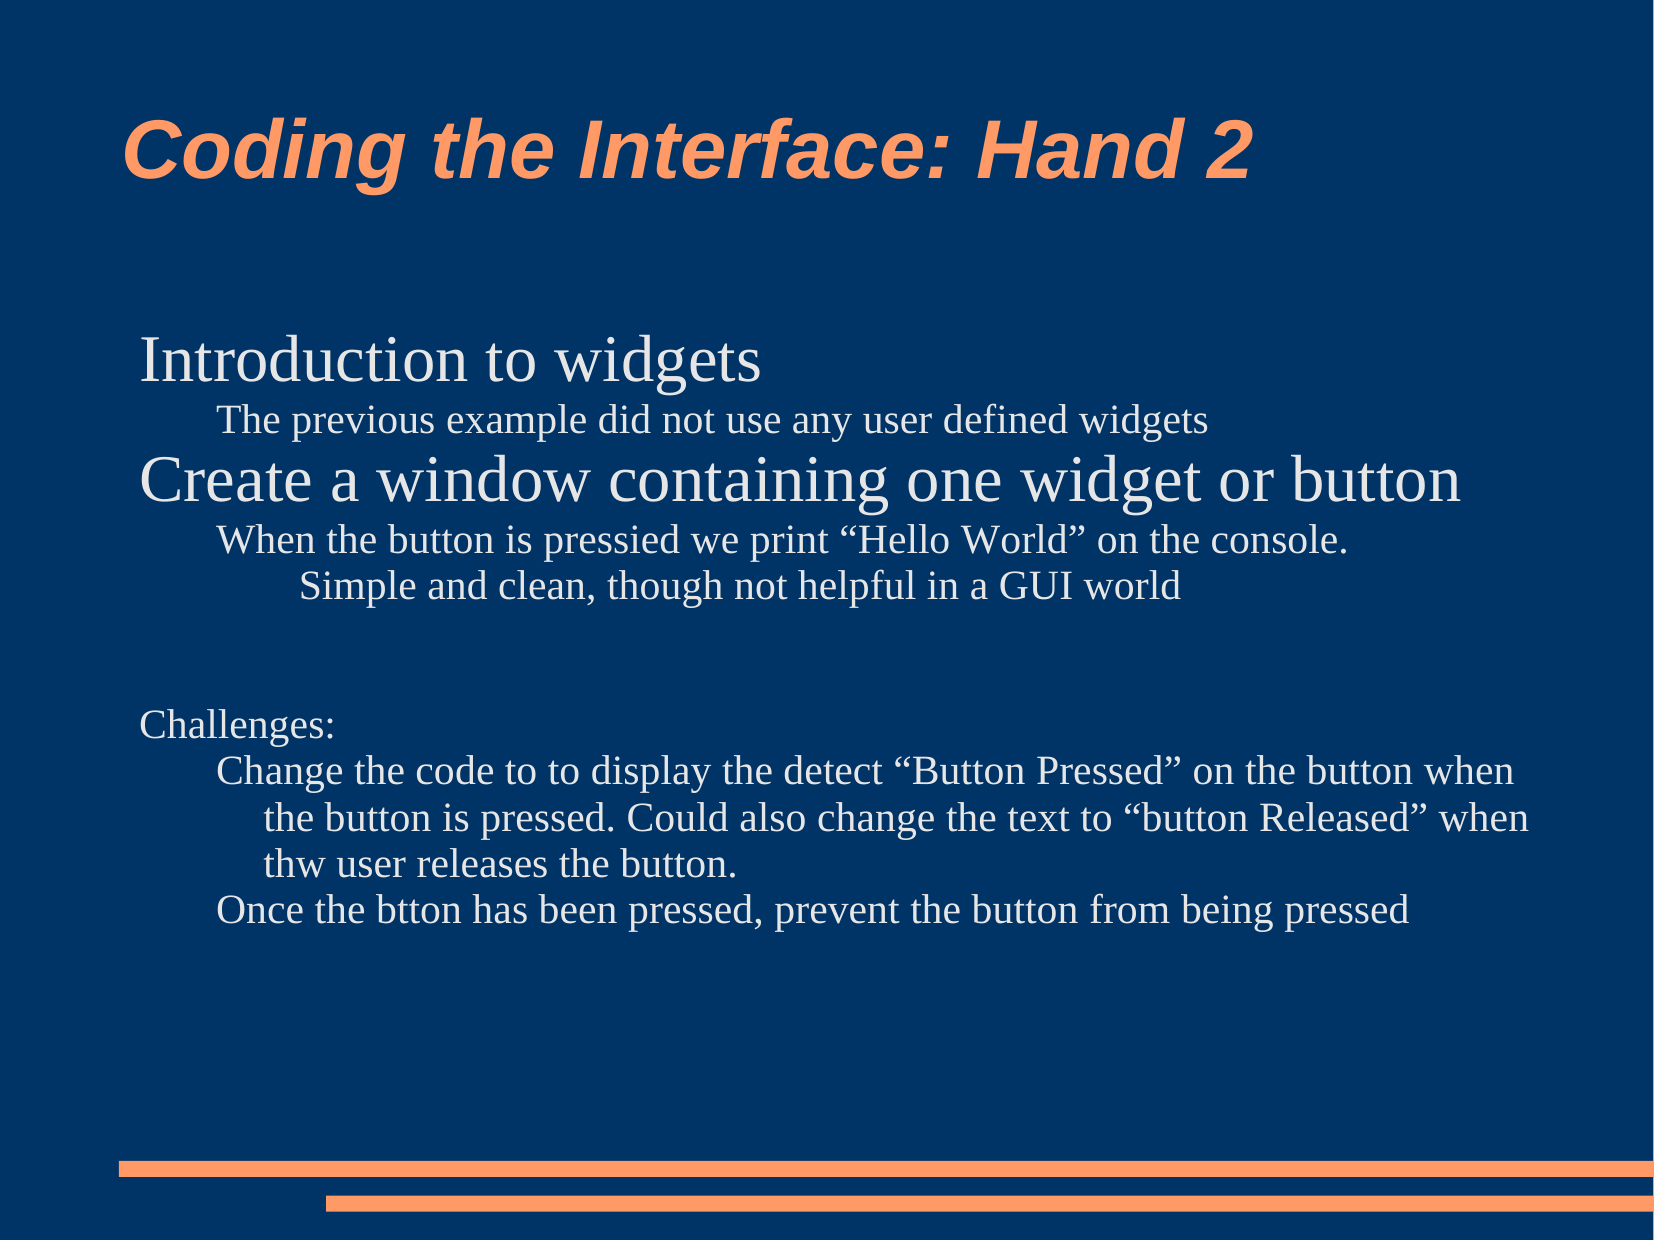

# Coding the Interface: Hand 2
Introduction to widgets
The previous example did not use any user defined widgets
Create a window containing one widget or button
When the button is pressied we print “Hello World” on the console.
Simple and clean, though not helpful in a GUI world
Challenges:
Change the code to to display the detect “Button Pressed” on the button when the button is pressed. Could also change the text to “button Released” when thw user releases the button.
Once the btton has been pressed, prevent the button from being pressed